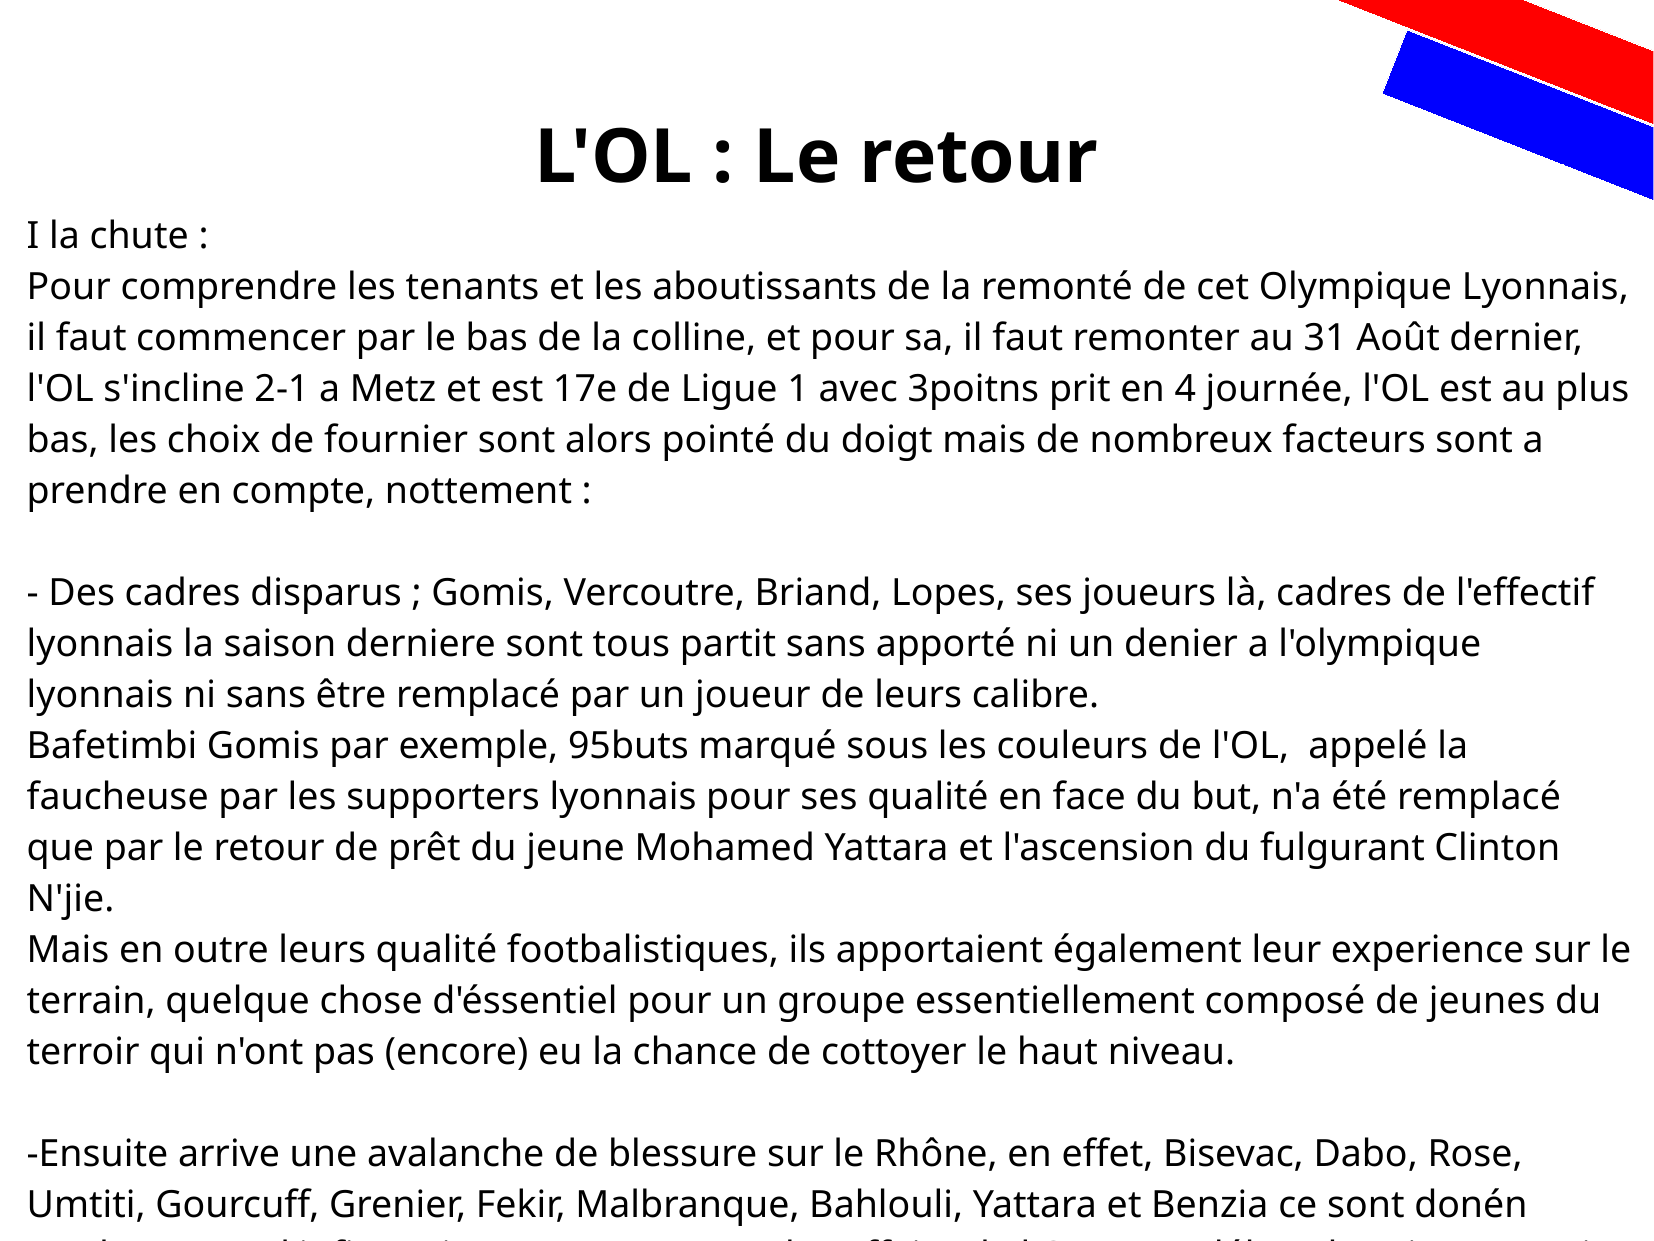

# L'OL : Le retour
I la chute :
Pour comprendre les tenants et les aboutissants de la remonté de cet Olympique Lyonnais, il faut commencer par le bas de la colline, et pour sa, il faut remonter au 31 Août dernier, l'OL s'incline 2-1 a Metz et est 17e de Ligue 1 avec 3poitns prit en 4 journée, l'OL est au plus bas, les choix de fournier sont alors pointé du doigt mais de nombreux facteurs sont a prendre en compte, nottement :
- Des cadres disparus ; Gomis, Vercoutre, Briand, Lopes, ses joueurs là, cadres de l'effectif lyonnais la saison derniere sont tous partit sans apporté ni un denier a l'olympique lyonnais ni sans être remplacé par un joueur de leurs calibre.
Bafetimbi Gomis par exemple, 95buts marqué sous les couleurs de l'OL, appelé la faucheuse par les supporters lyonnais pour ses qualité en face du but, n'a été remplacé que par le retour de prêt du jeune Mohamed Yattara et l'ascension du fulgurant Clinton N'jie.
Mais en outre leurs qualité footbalistiques, ils apportaient également leur experience sur le terrain, quelque chose d'éssentiel pour un groupe essentiellement composé de jeunes du terroir qui n'ont pas (encore) eu la chance de cottoyer le haut niveau.
-Ensuite arrive une avalanche de blessure sur le Rhône, en effet, Bisevac, Dabo, Rose, Umtiti, Gourcuff, Grenier, Fekir, Malbranque, Bahlouli, Yattara et Benzia ce sont donén rendez vous a l'infirmerie, n'arangeant pas les affaire de l'OL en se début de saison et qui conduira Hubert le sympathique des choix parfois difficile.